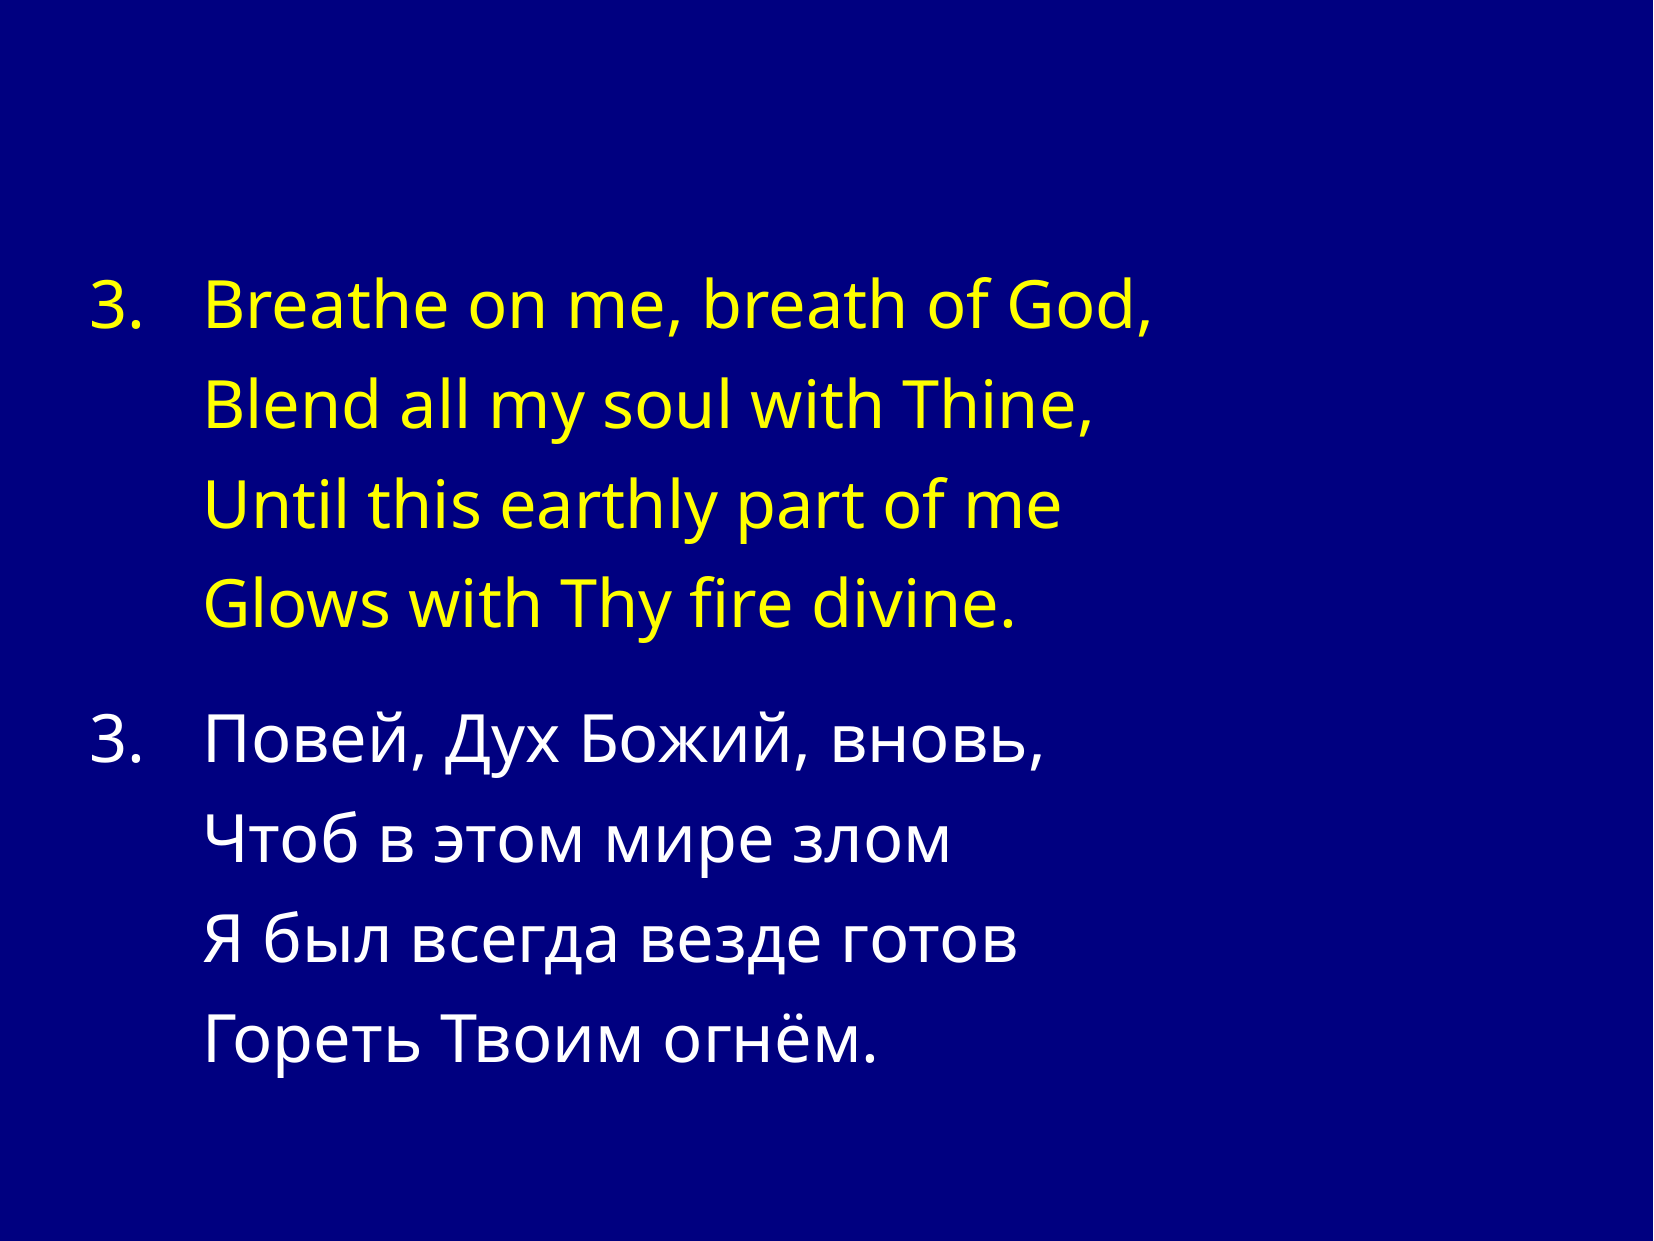

3.	Breathe on me, breath of God,
	Blend all my soul with Thine,
	Until this earthly part of me
	Glows with Thy fire divine.
3.	Повей, Дух Божий, вновь,
	Чтоб в этом мире злом
	Я был всегда везде готов
	Гореть Твоим огнём.